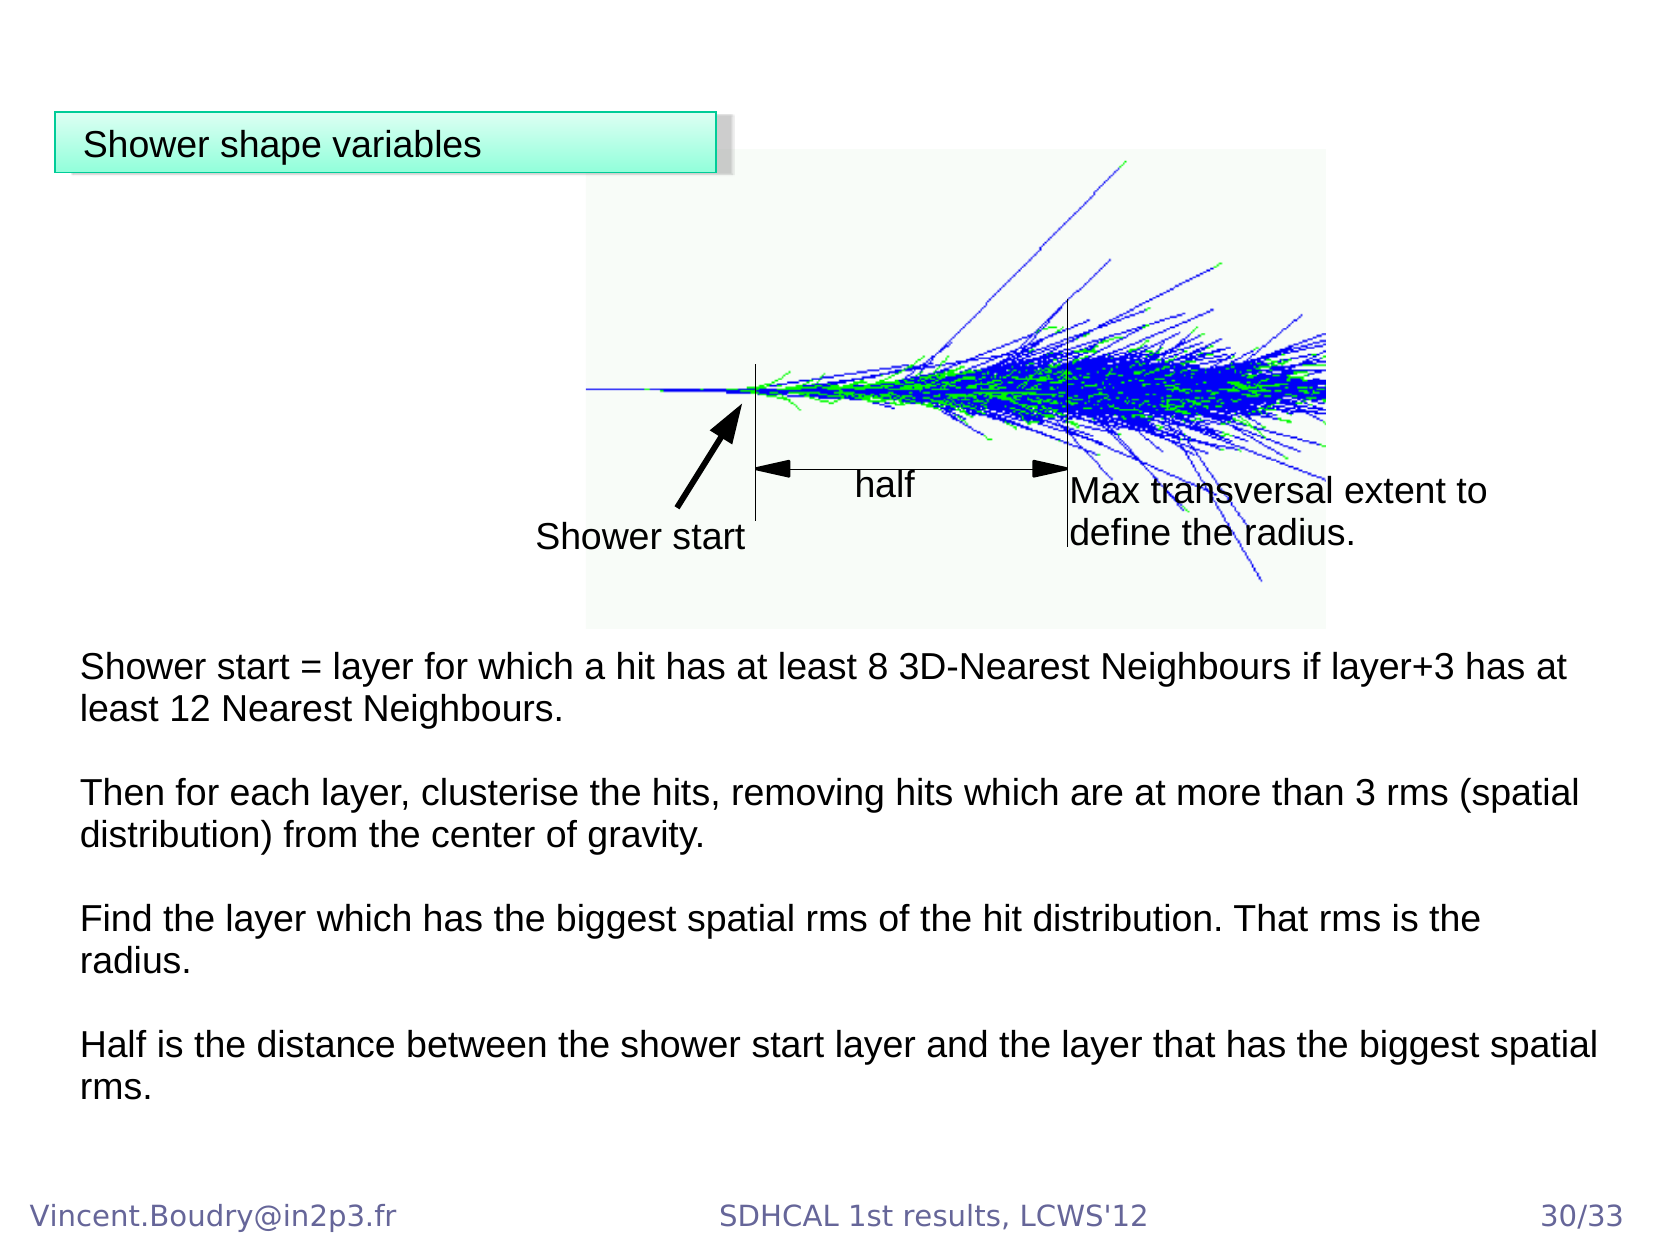

Shower shape variables
half
Max transversal extent to define the radius.
Shower start
Shower start = layer for which a hit has at least 8 3D-Nearest Neighbours if layer+3 has at least 12 Nearest Neighbours.
Then for each layer, clusterise the hits, removing hits which are at more than 3 rms (spatial distribution) from the center of gravity.
Find the layer which has the biggest spatial rms of the hit distribution. That rms is the radius.
Half is the distance between the shower start layer and the layer that has the biggest spatial rms.
Vincent.Boudry@in2p3.fr
SDHCAL 1st results, LCWS'12
30